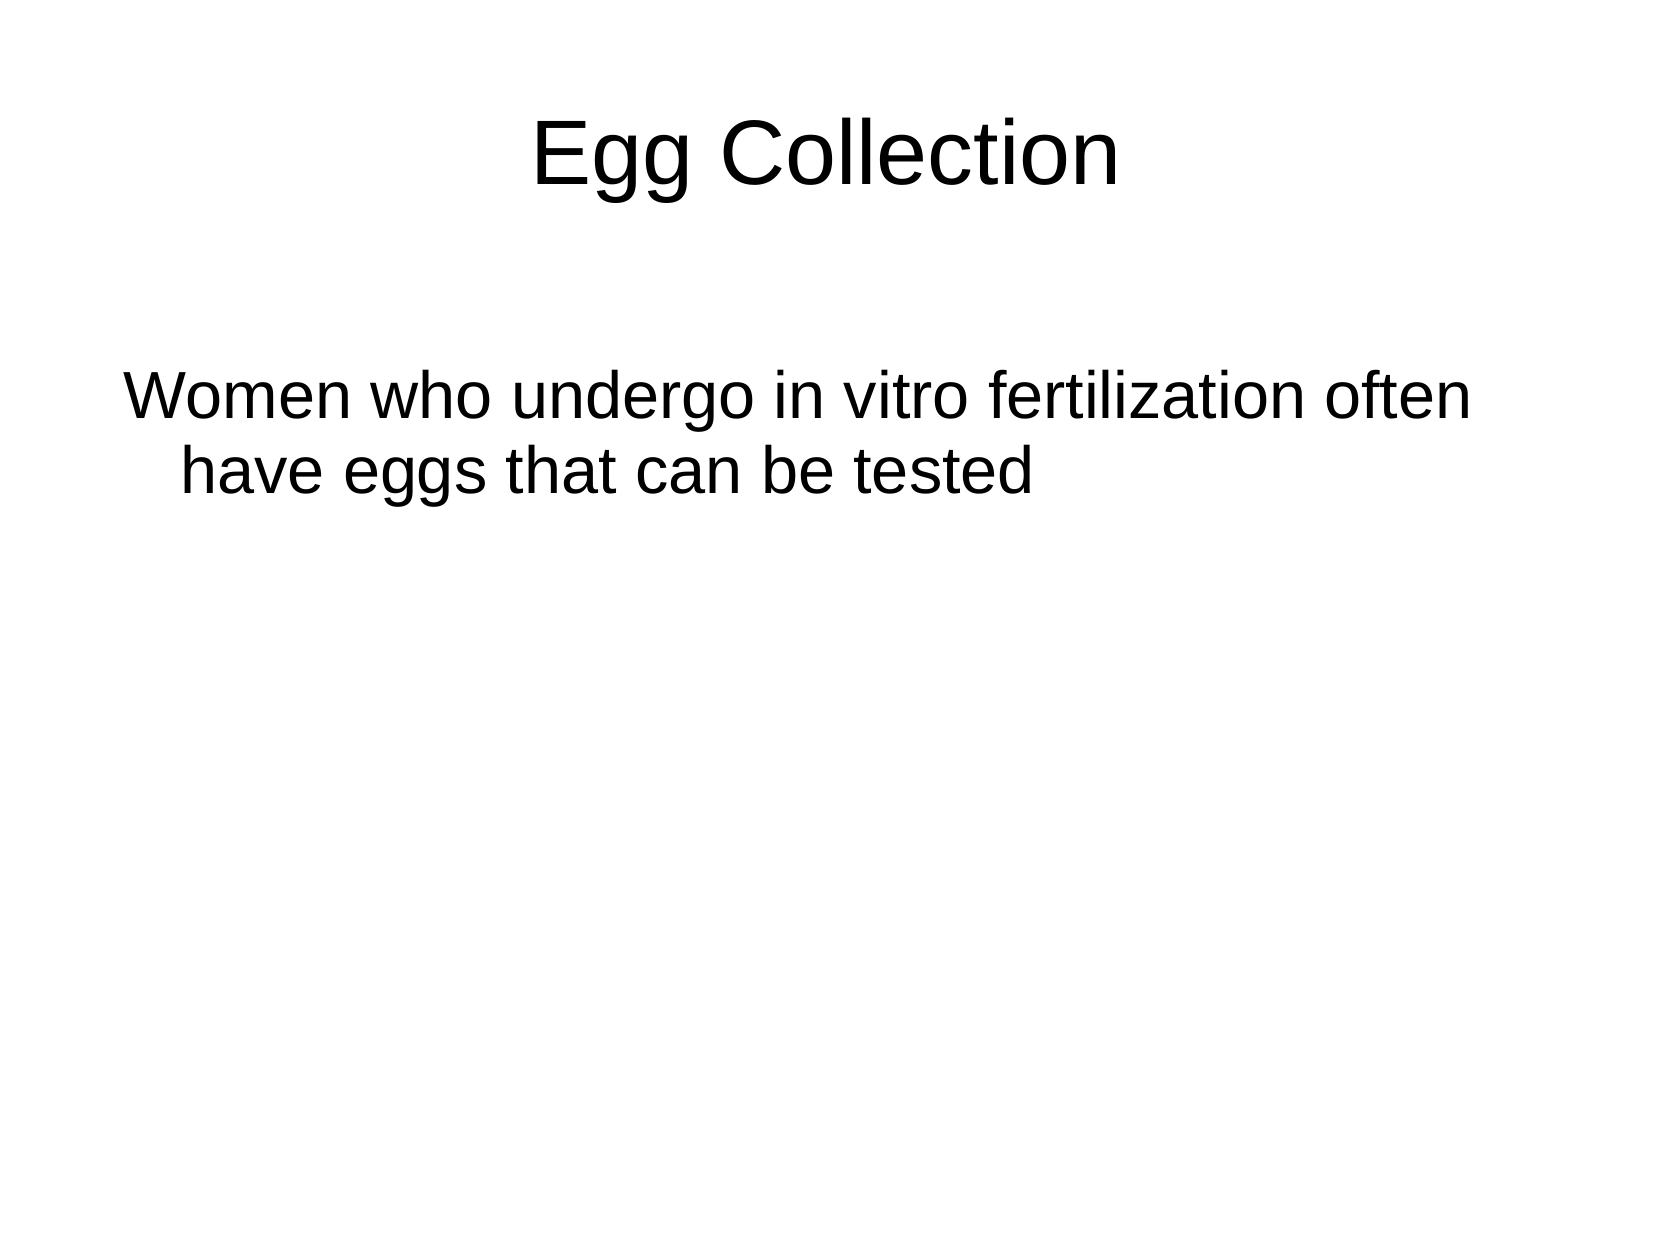

# Egg Collection
Women who undergo in vitro fertilization often have eggs that can be tested